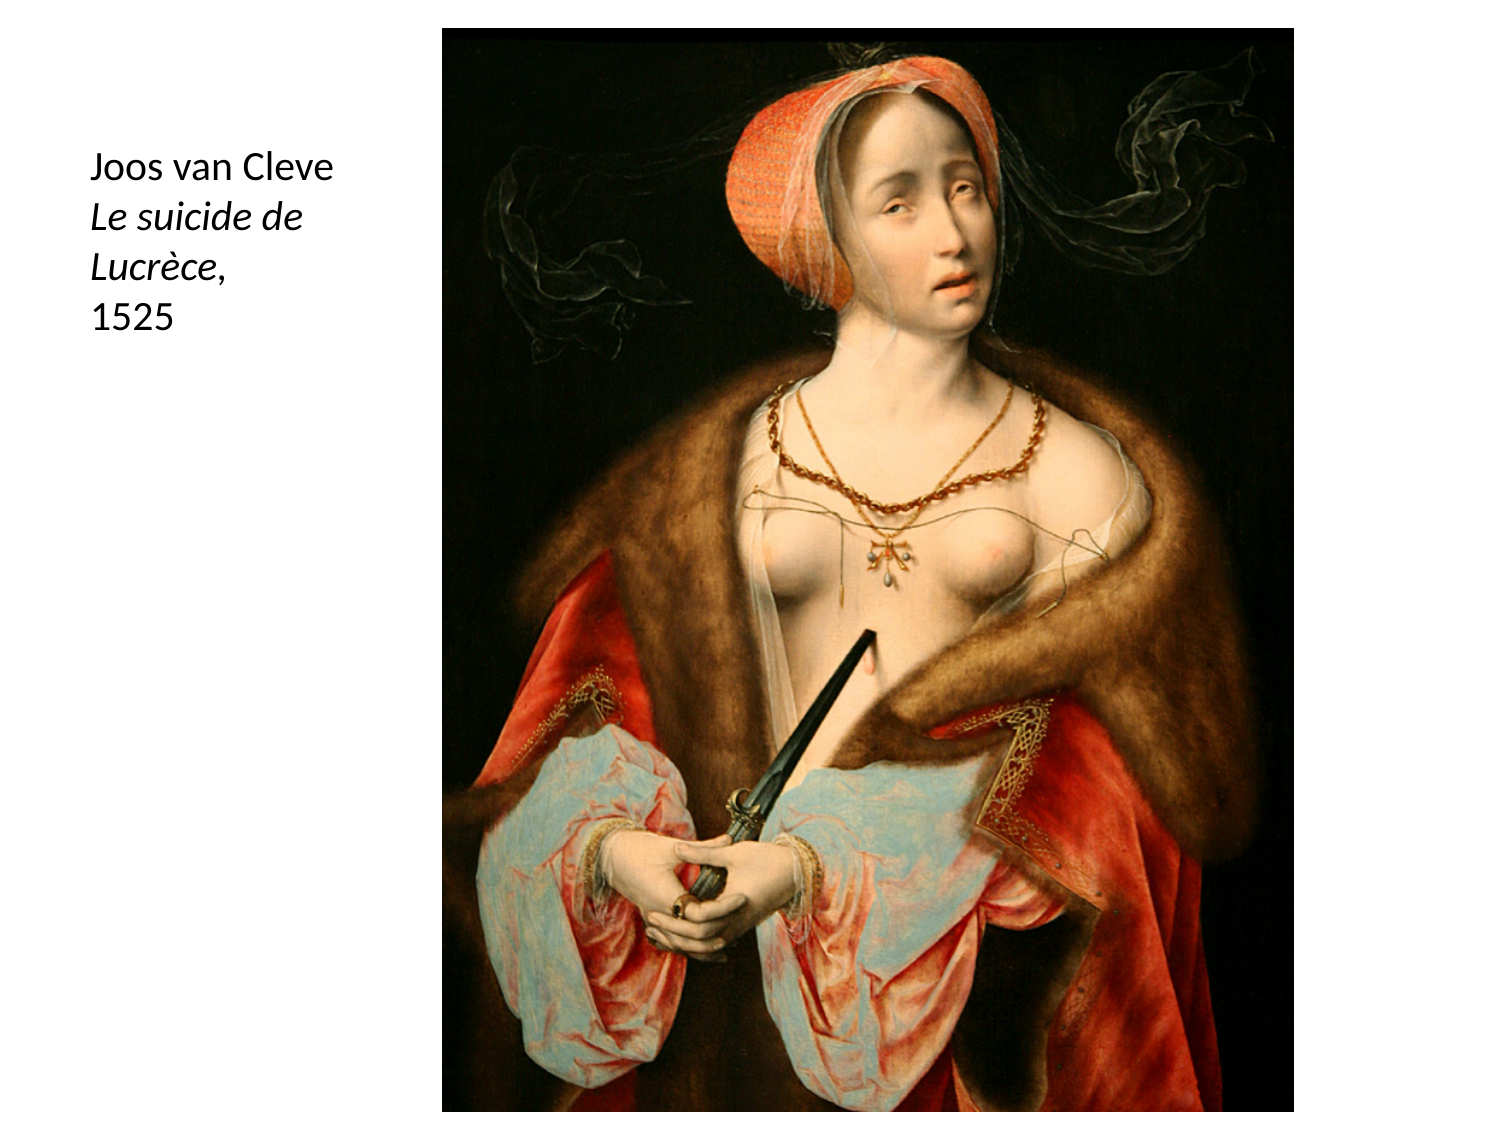

# Joos van Cleve Le suicide de Lucrèce, 1525